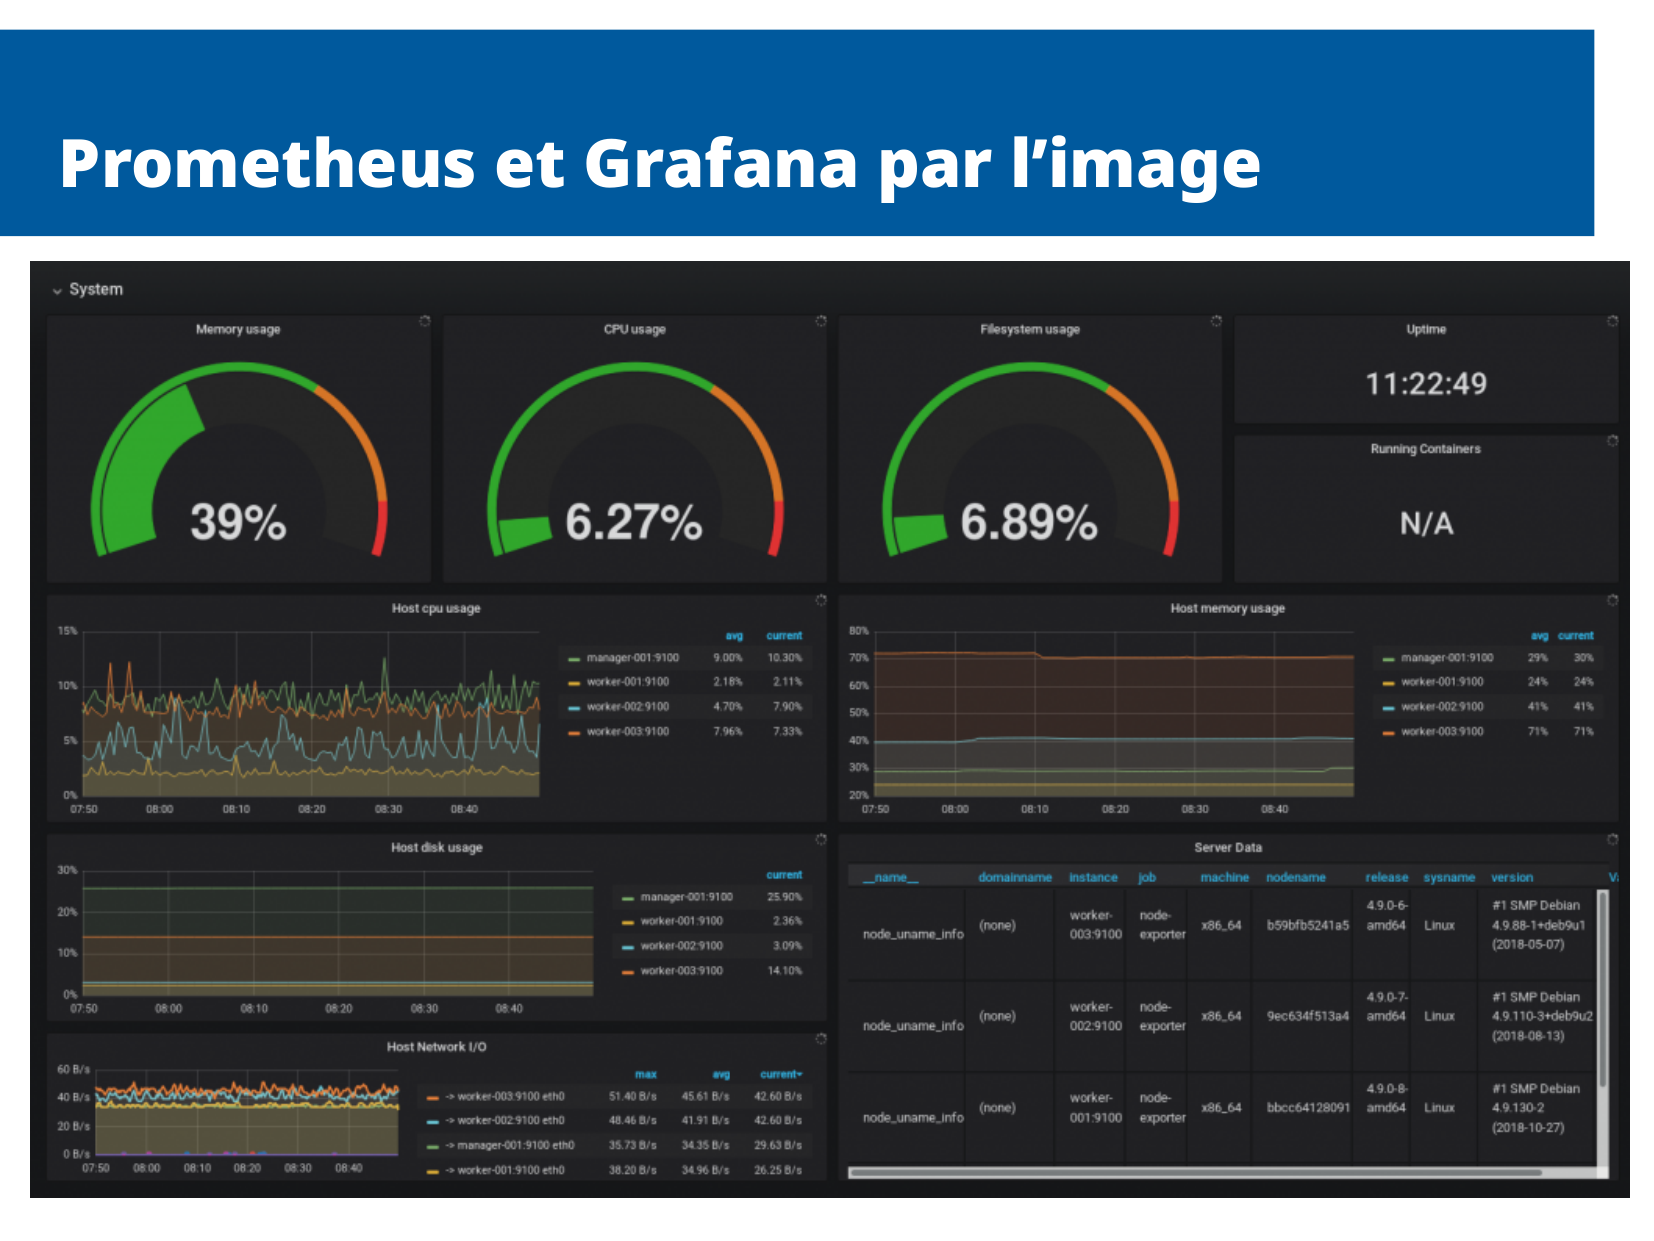

# Prometheus et Grafana par l’image
91
blog.lrdf.fr - Licence CC-BY-NC-SA